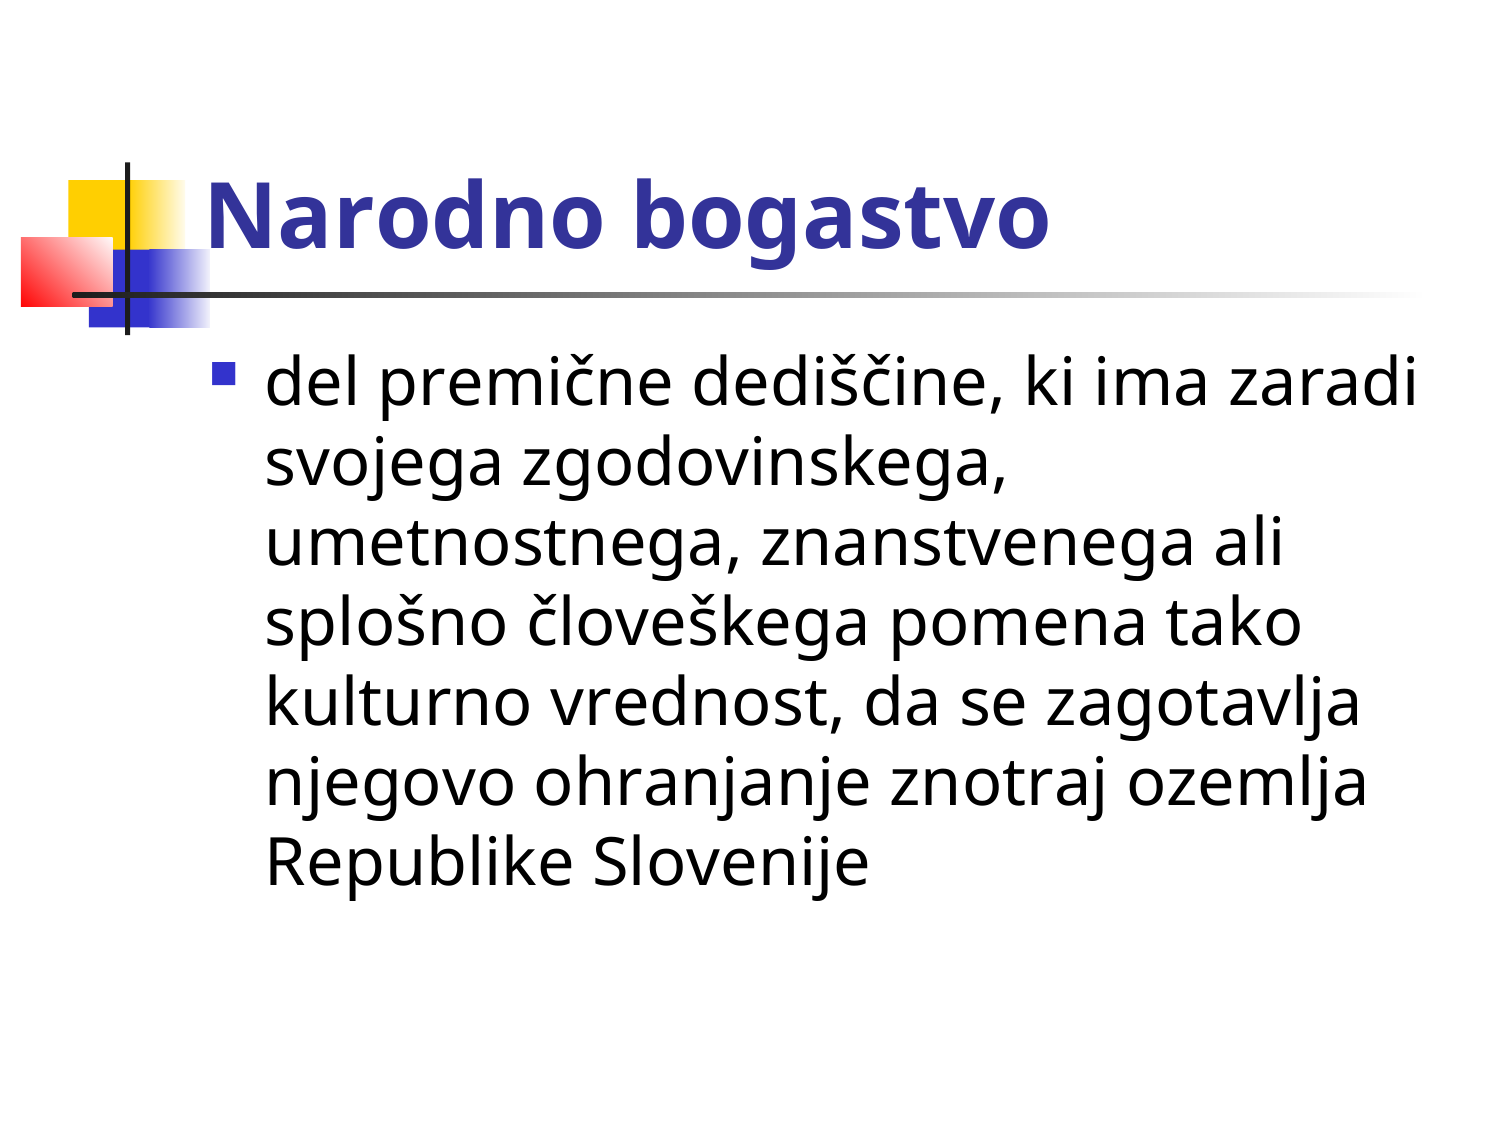

# Narodno bogastvo
del premične dediščine, ki ima zaradi svojega zgodovinskega, umetnostnega, znanstvenega ali splošno človeškega pomena tako kulturno vrednost, da se zagotavlja njegovo ohranjanje znotraj ozemlja Republike Slovenije